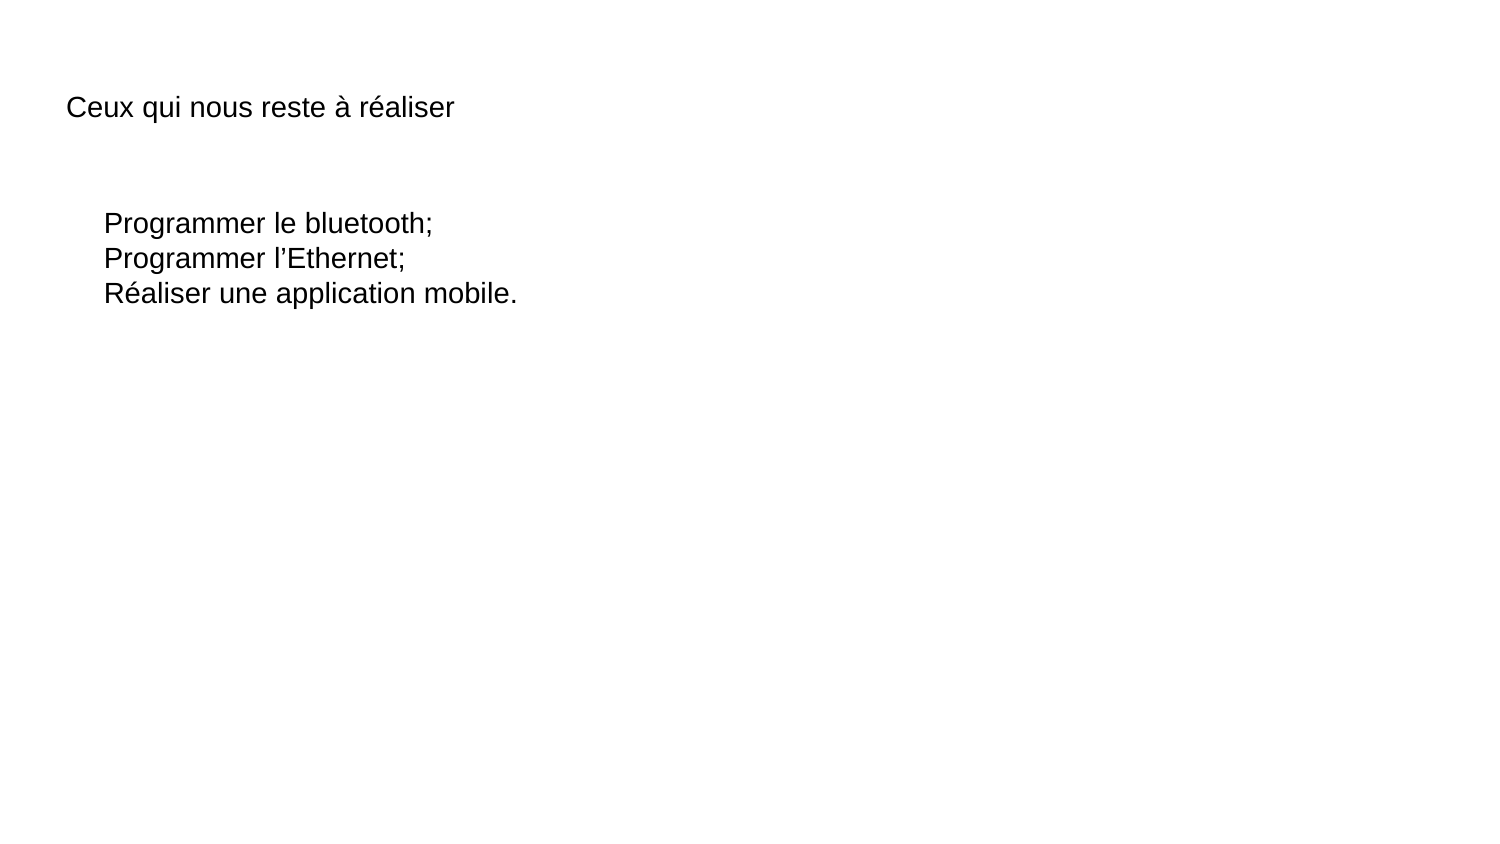

# Ceux qui nous reste à réaliser
Programmer le bluetooth;
Programmer l’Ethernet;
Réaliser une application mobile.